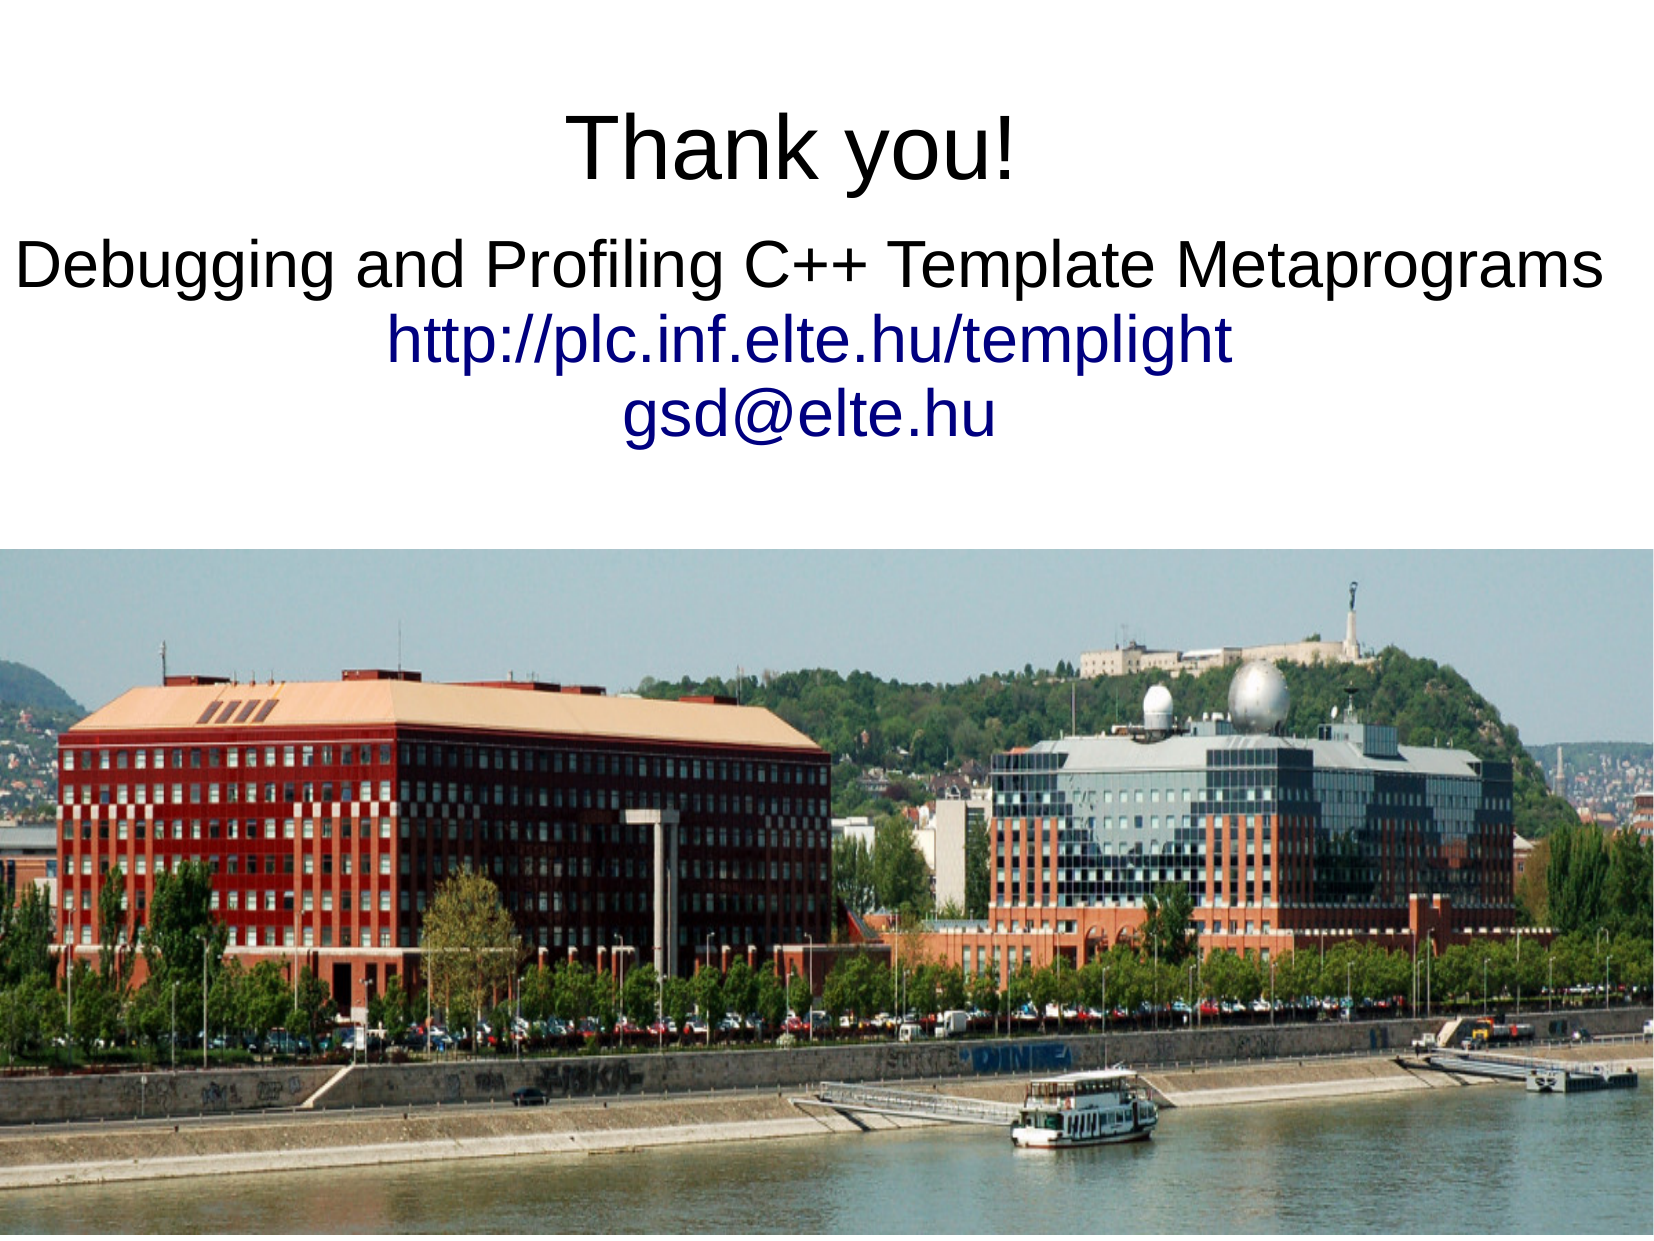

Thank you!
Debugging and Profiling C++ Template Metaprogramshttp://plc.inf.elte.hu/templight
gsd@elte.hu
2015.02.27.
C++ Russia 2015
83